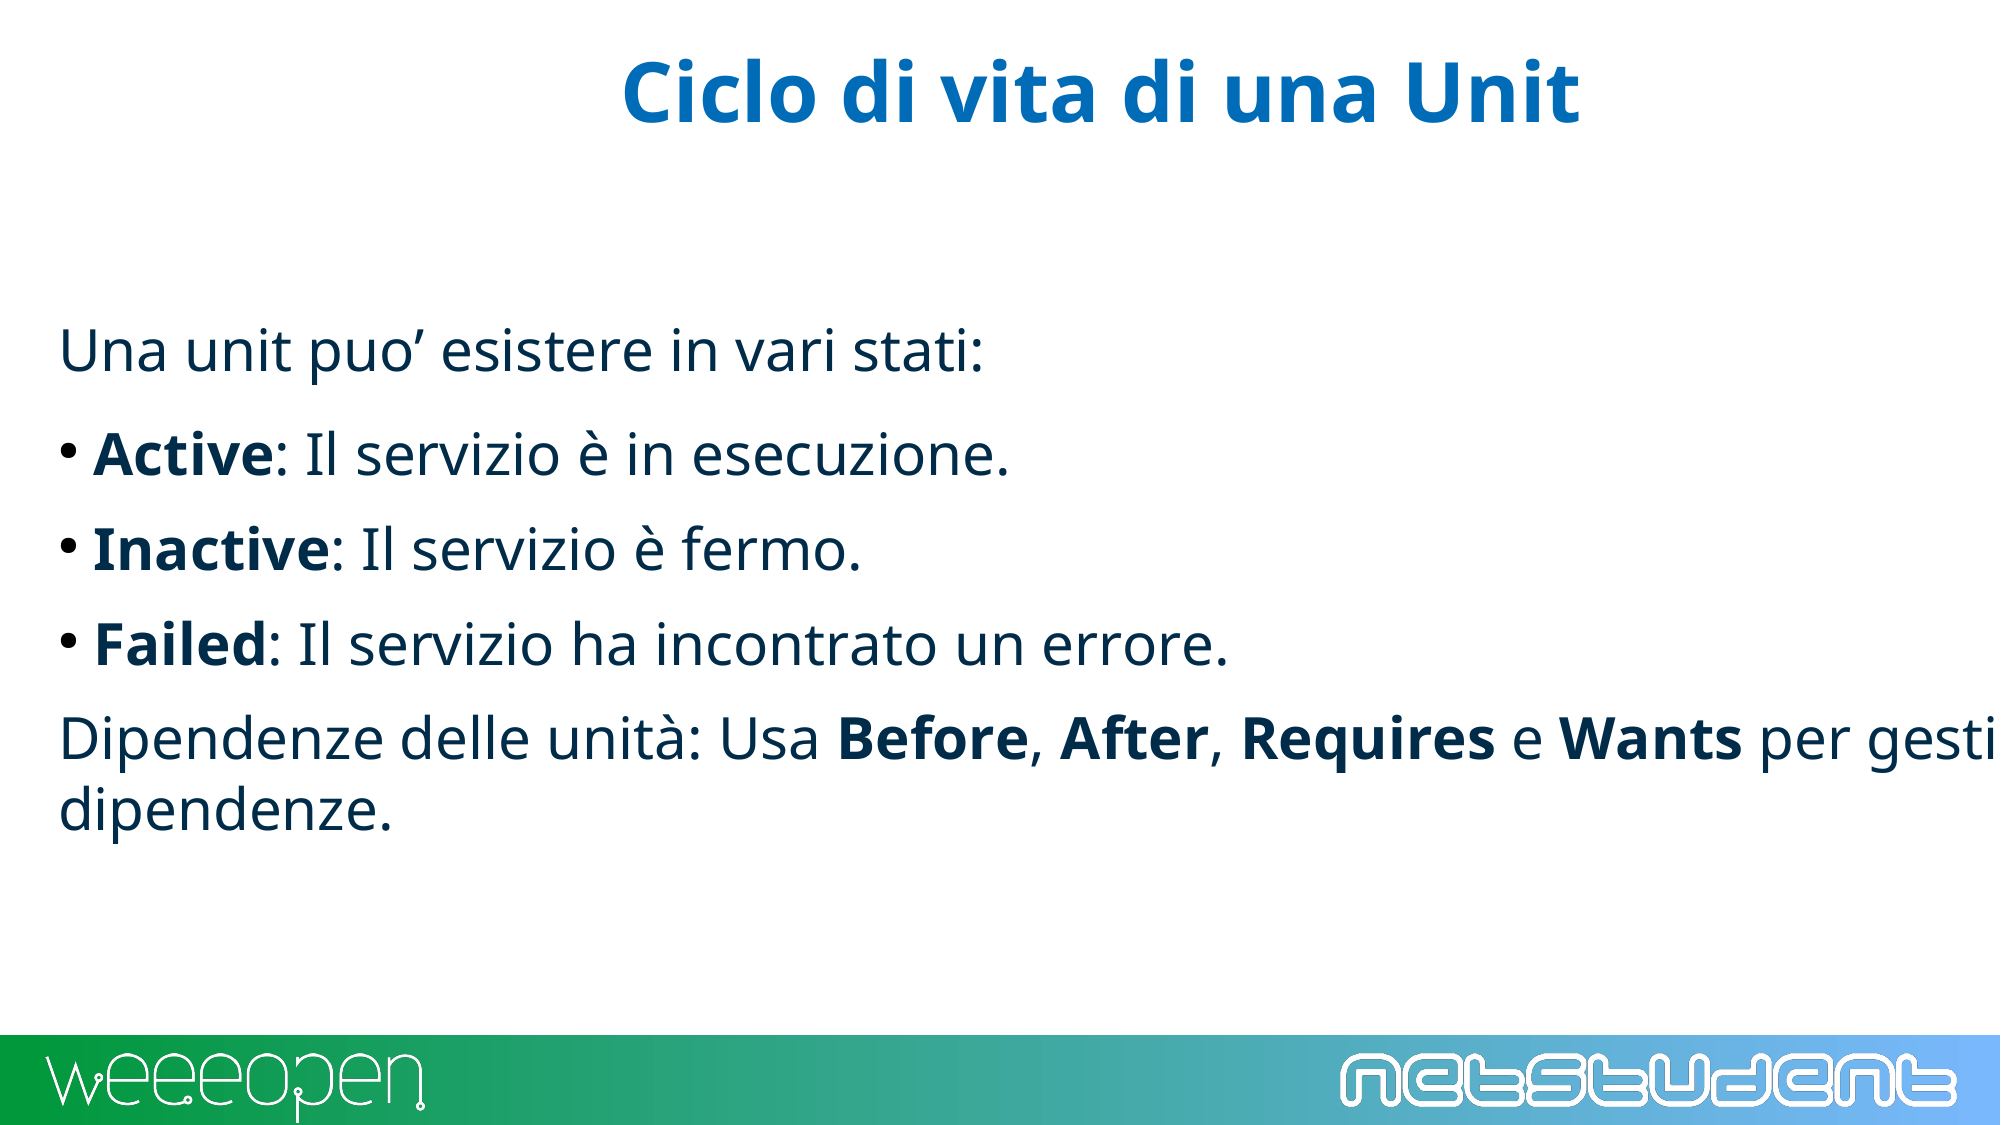

Ciclo di vita di una Unit
Una unit puo’ esistere in vari stati:
Active: Il servizio è in esecuzione.
Inactive: Il servizio è fermo.
Failed: Il servizio ha incontrato un errore.
Dipendenze delle unità: Usa Before, After, Requires e Wants per gestire le
dipendenze.